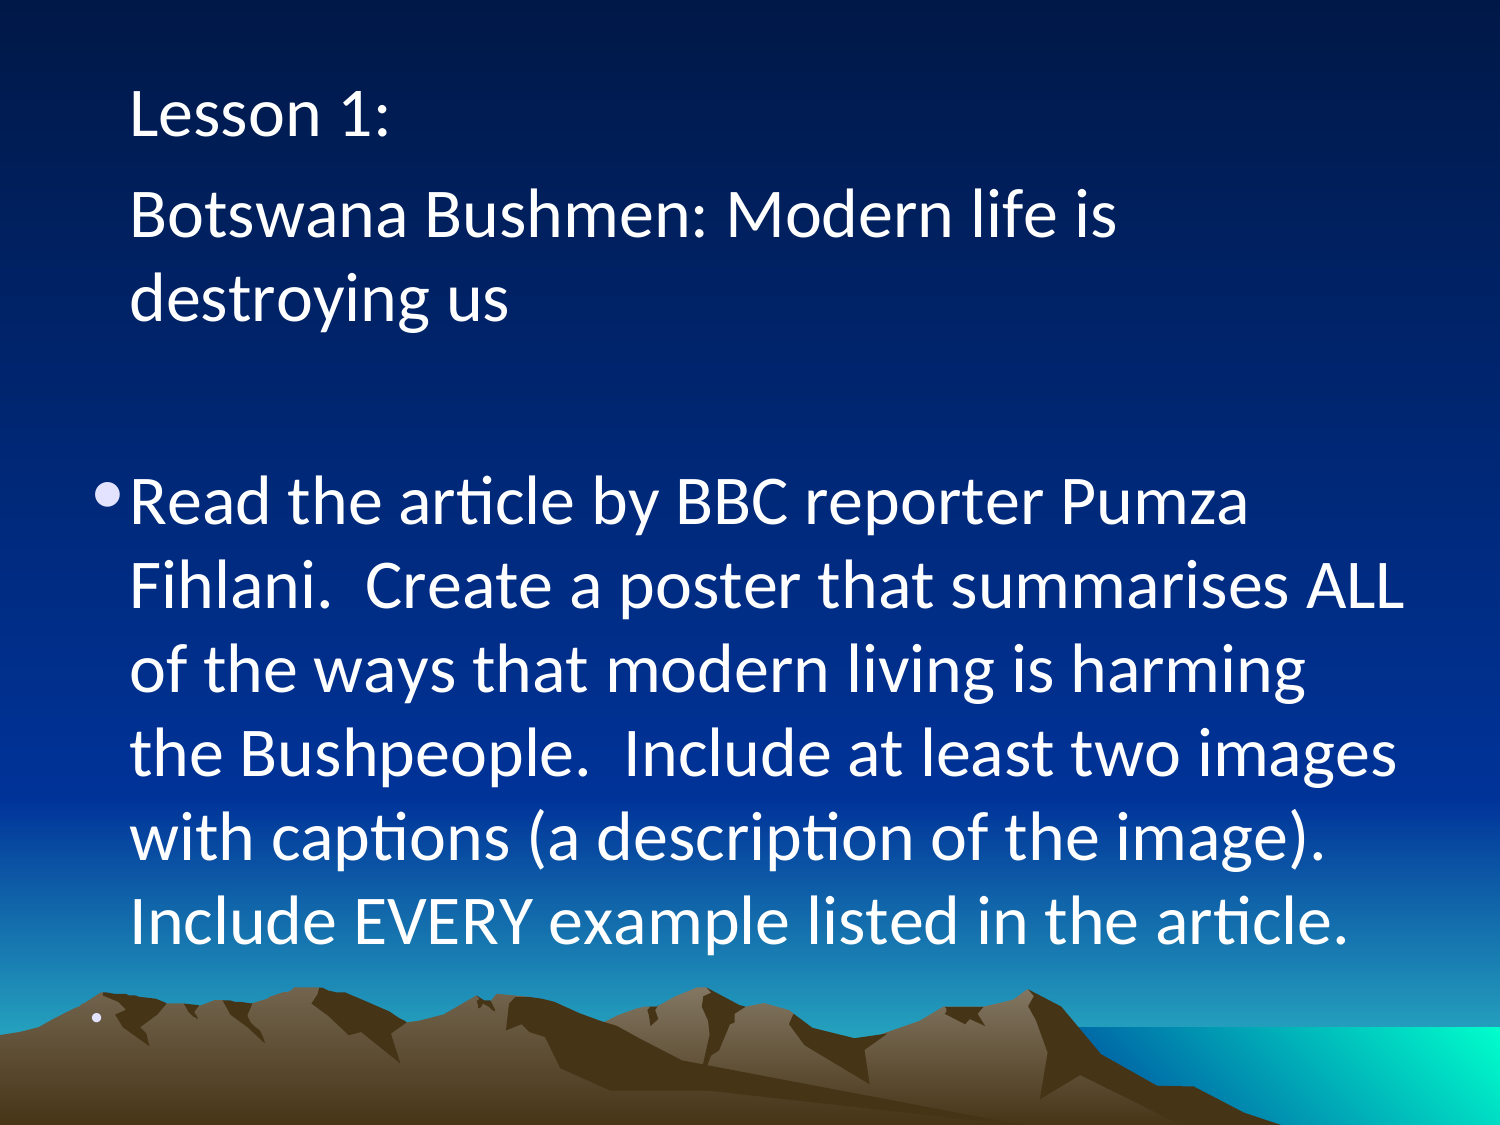

# Lesson 1:
Botswana Bushmen: Modern life is destroying us
Read the article by BBC reporter Pumza Fihlani. Create a poster that summarises ALL of the ways that modern living is harming the Bushpeople. Include at least two images with captions (a description of the image). Include EVERY example listed in the article.